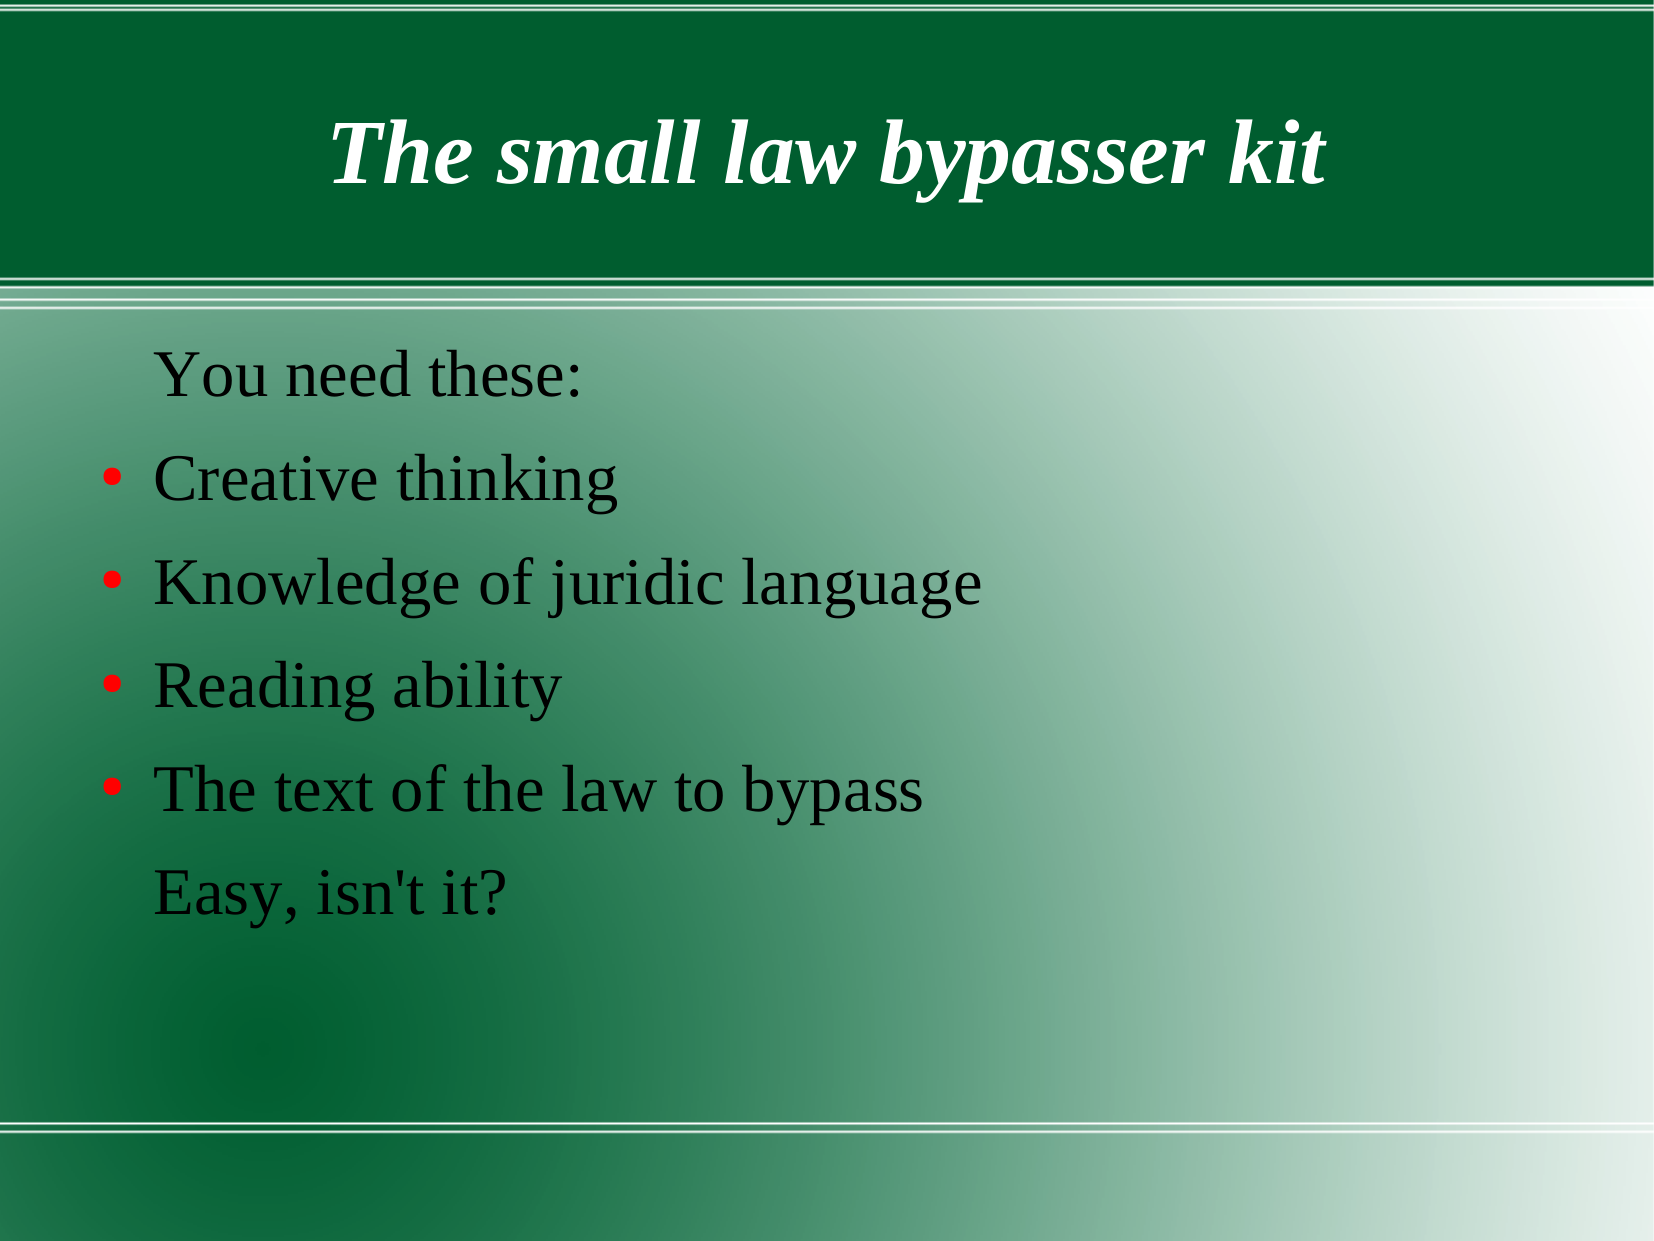

# The small law bypasser kit
You need these:
Creative thinking
Knowledge of juridic language
Reading ability
The text of the law to bypass
Easy, isn't it?